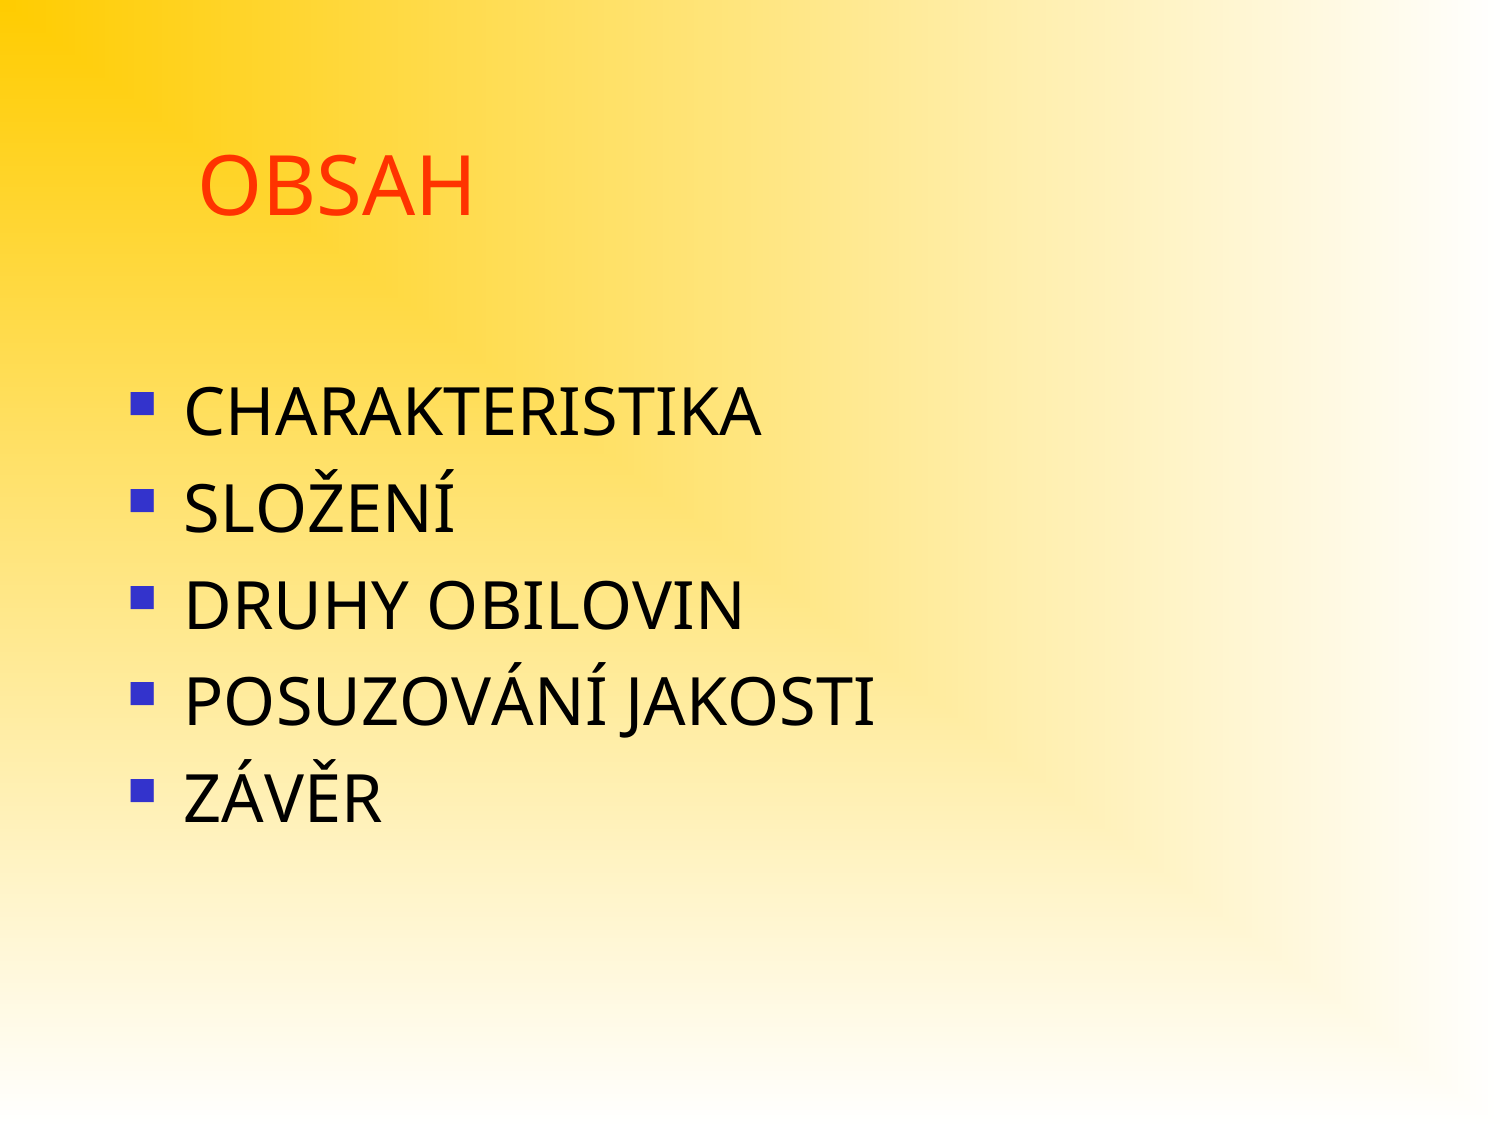

OBSAH
# CHARAKTERISTIKA
SLOŽENÍ
DRUHY OBILOVIN
POSUZOVÁNÍ JAKOSTI
ZÁVĚR